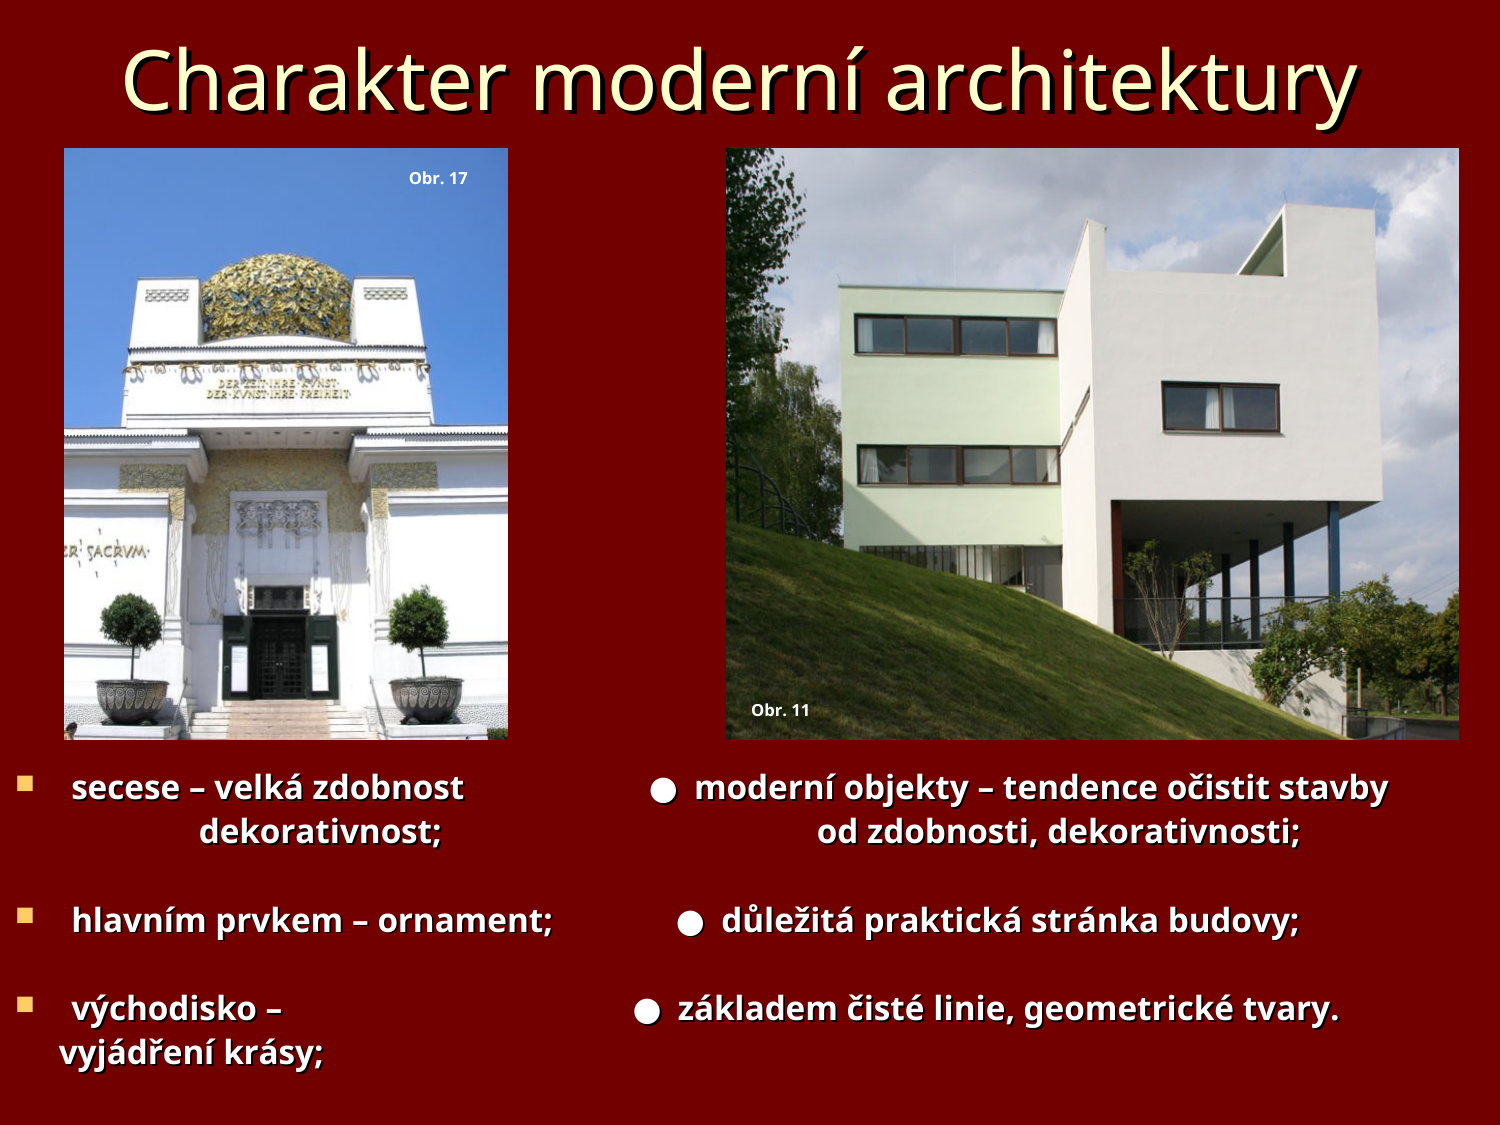

# Charakter moderní architektury
Obr. 17
Obr. 11
secese – velká zdobnost ● moderní objekty – tendence očistit stavby
 dekorativnost; od zdobnosti, dekorativnosti;
hlavním prvkem – ornament; ● důležitá praktická stránka budovy;
východisko – ● základem čisté linie, geometrické tvary.
 vyjádření krásy;